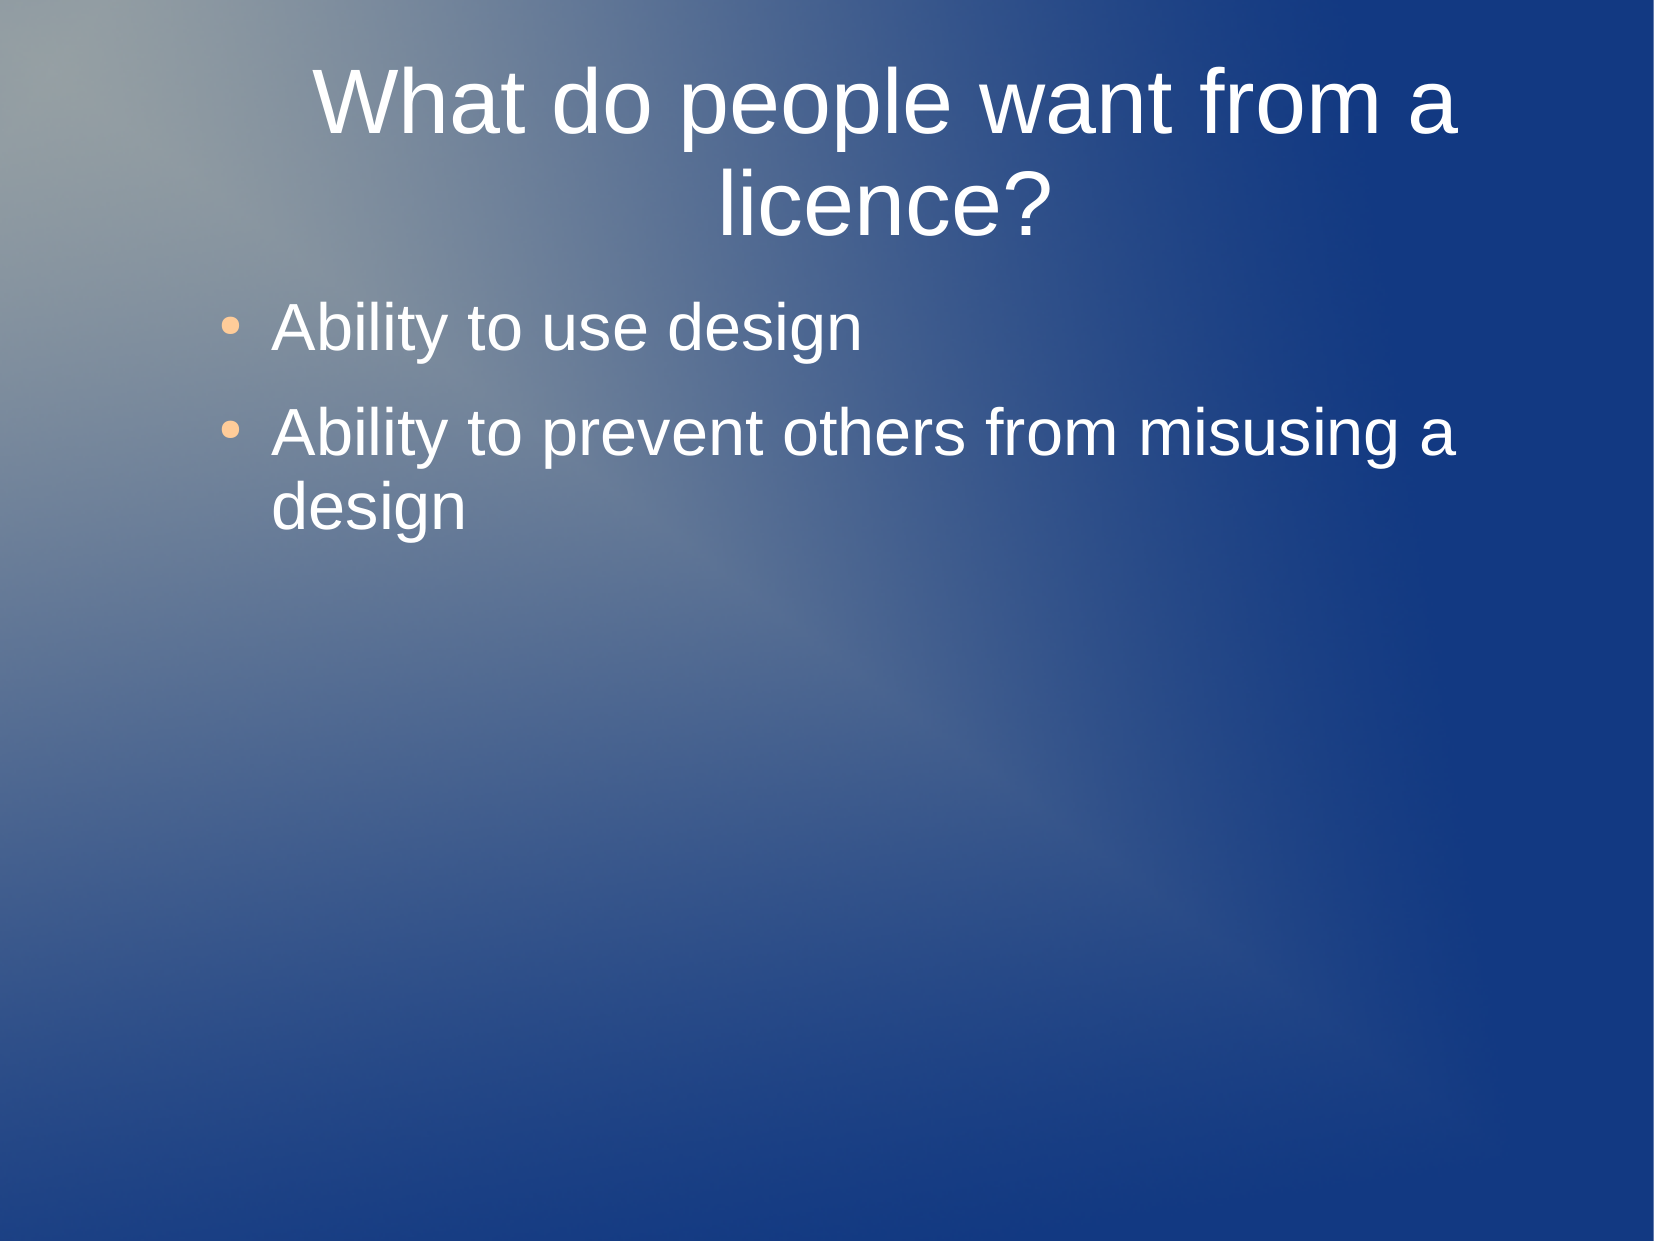

# What do people want from a licence?
Ability to use design
Ability to prevent others from misusing a design